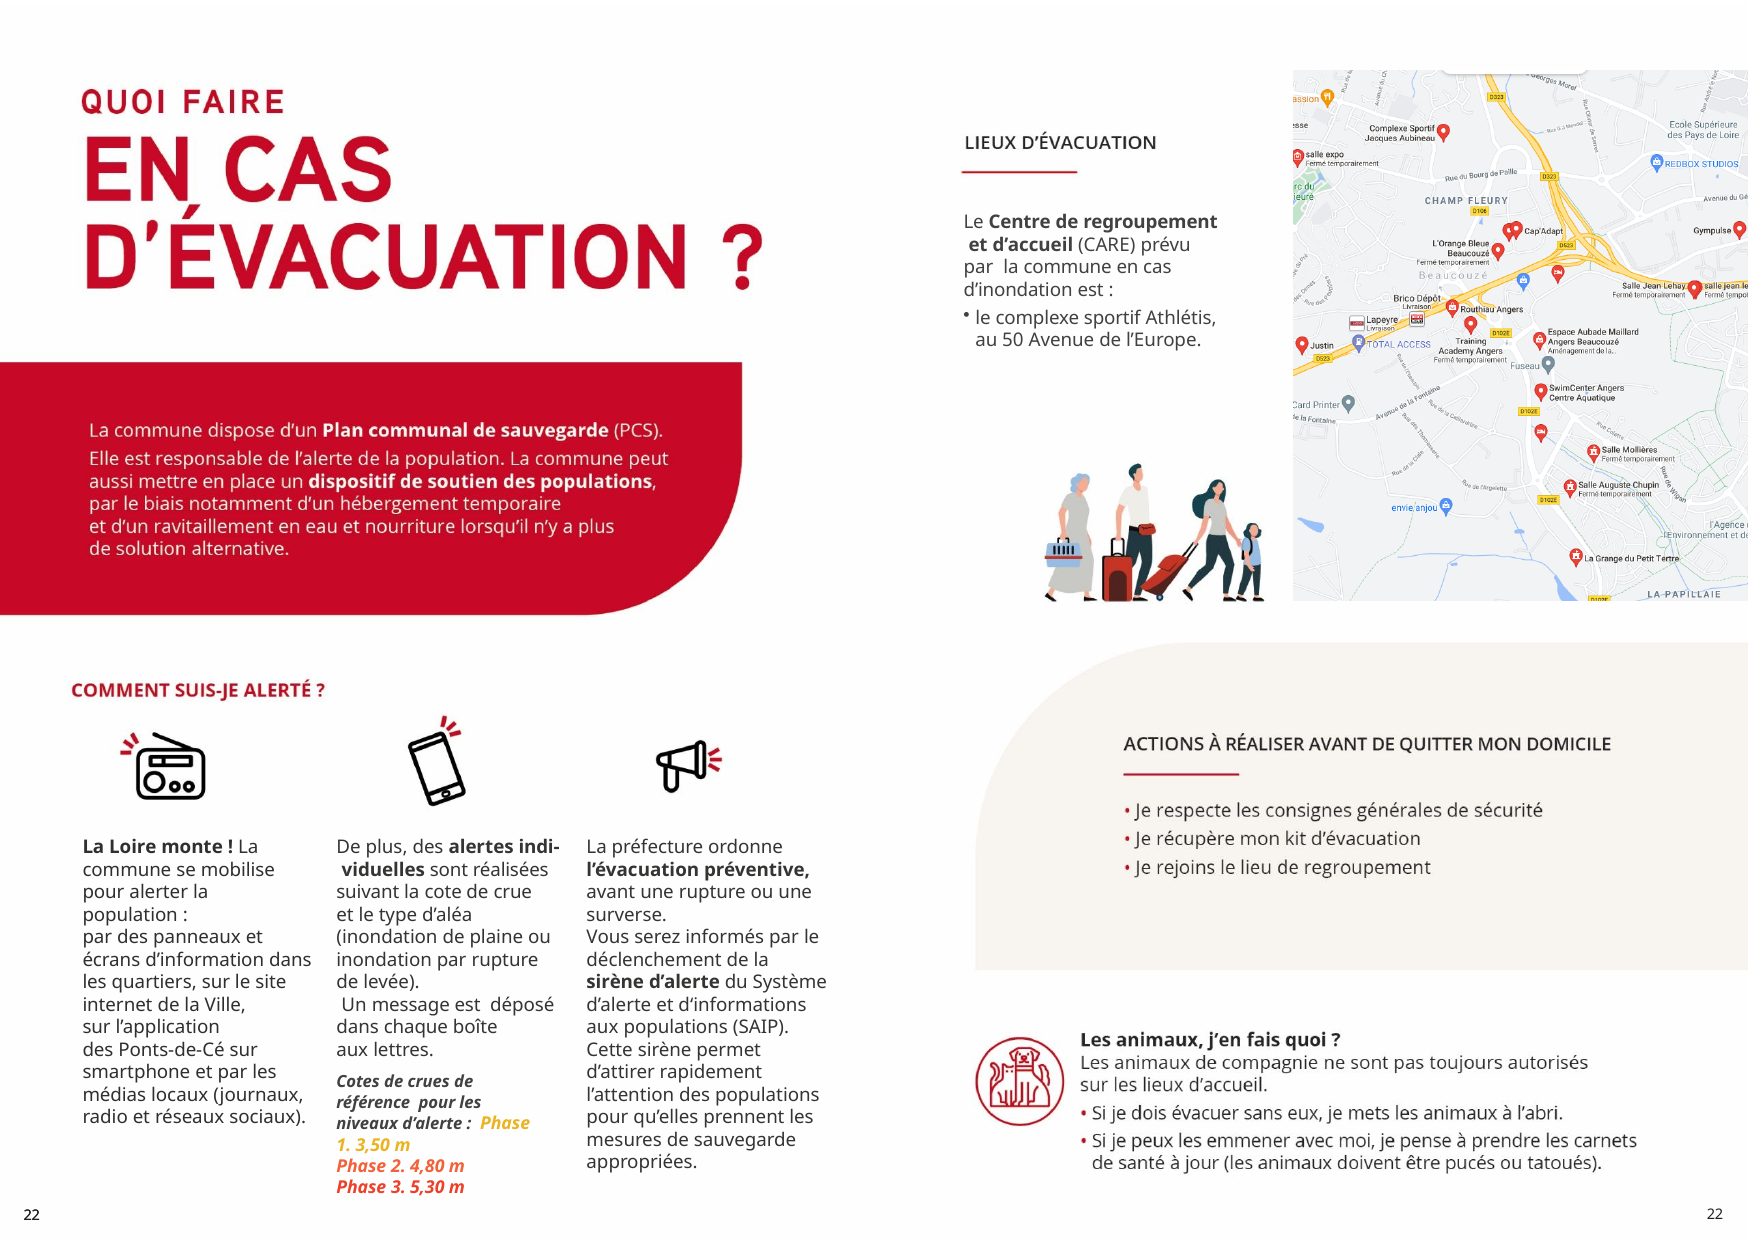

Le Centre de regroupement et d’accueil (CARE) prévu
par la commune en cas d’inondation est :
le complexe sportif Athlétis,
au 50 Avenue de l’Europe.
La Loire monte ! La commune se mobilise pour alerter la population :
par des panneaux et écrans d’information dans les quartiers, sur le site
internet de la Ville,
sur l’application
des Ponts-de-Cé sur
smartphone et par les  médias locaux (journaux, radio et réseaux sociaux).
De plus, des alertes indi- viduelles sont réalisées suivant la cote de crue
et le type d’aléa (inondation de plaine ou inondation par rupture
de levée).
 Un message est déposé dans chaque boîte
aux lettres.
Cotes de crues de référence pour les niveaux d’alerte : Phase 1. 3,50 m
Phase 2. 4,80 m
Phase 3. 5,30 m
La préfecture ordonne l’évacuation préventive, avant une rupture ou une surverse.
Vous serez informés par le déclenchement de la sirène d’alerte du Système d’alerte et d‘informations aux populations (SAIP). Cette sirène permet d’attirer rapidement l’attention des populations pour qu’elles prennent les mesures de sauvegarde appropriées.